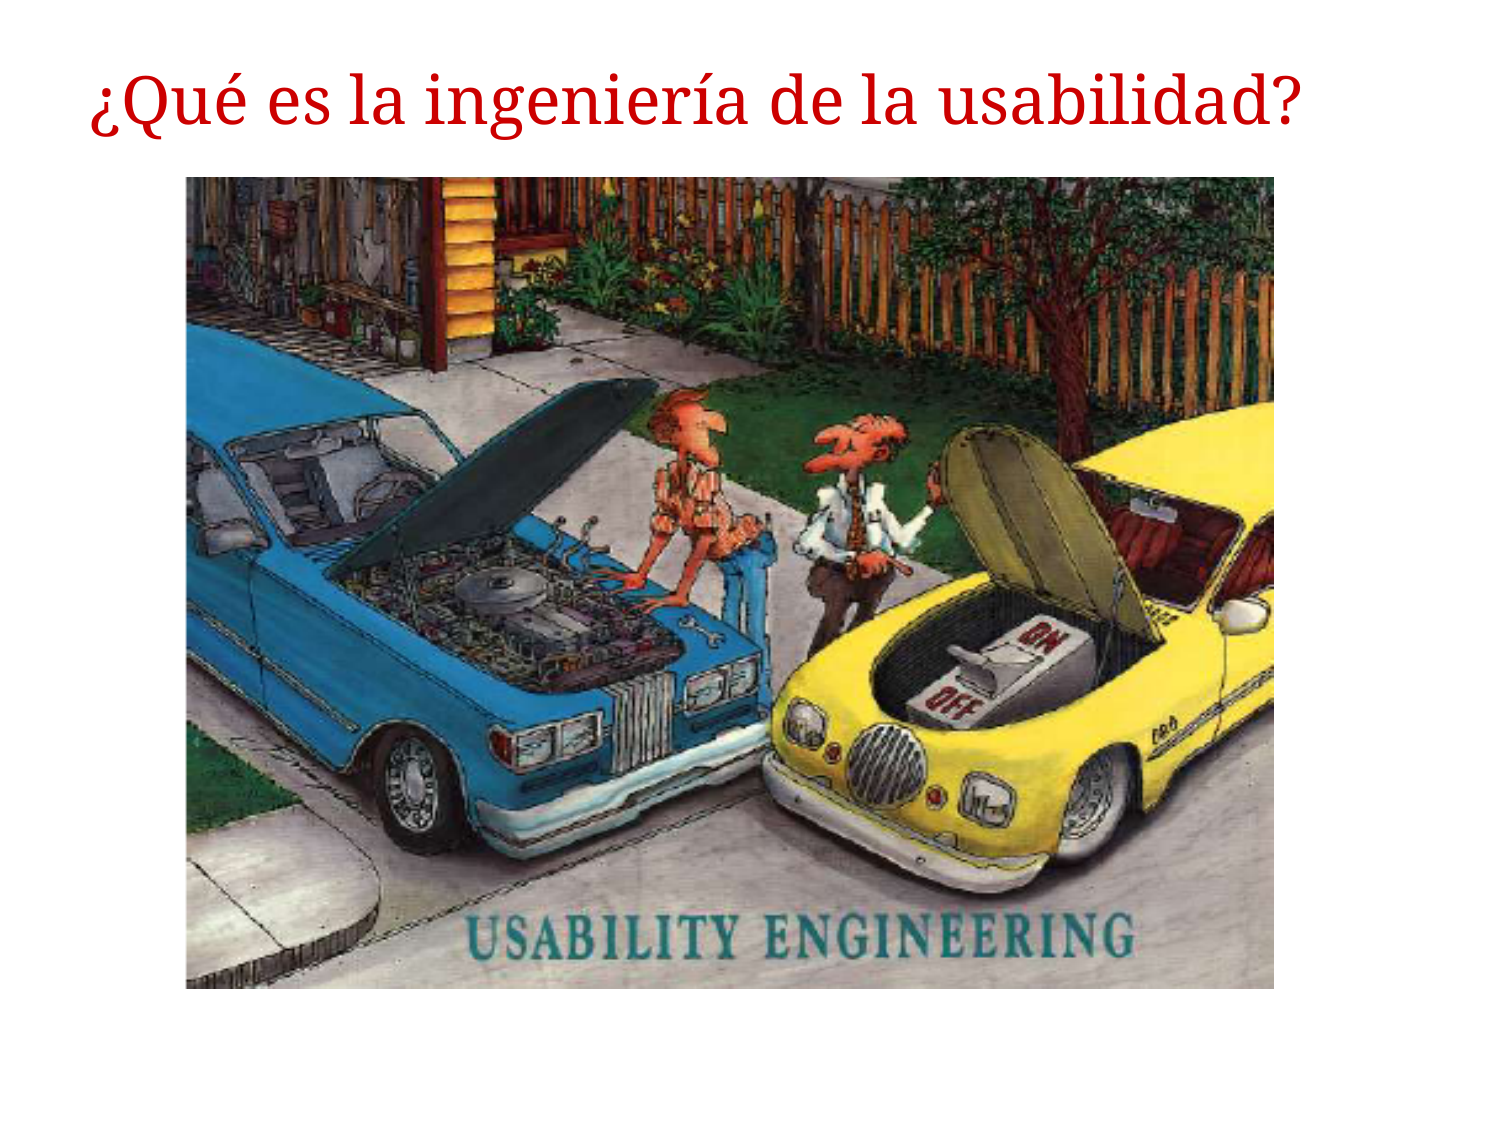

# ¿Qué es la ingeniería de la usabilidad?